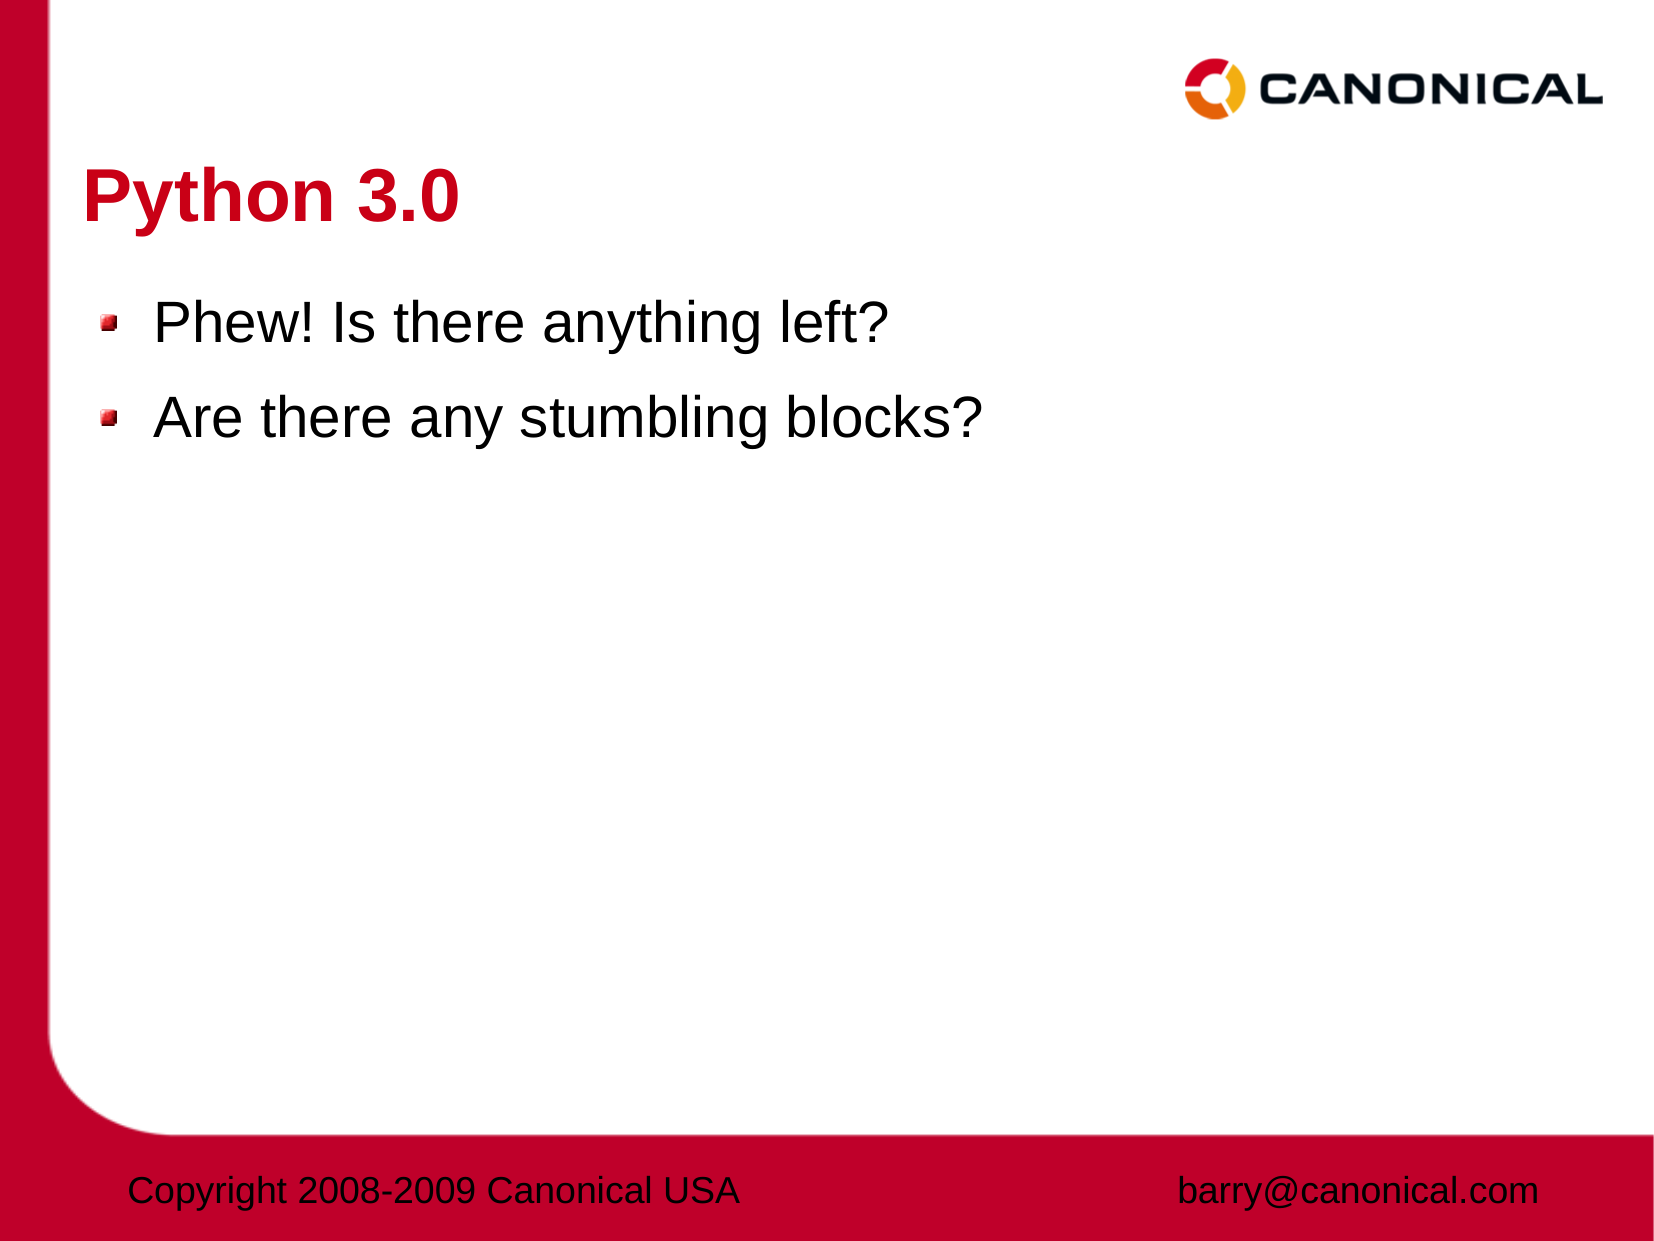

# Python 3.0
Phew! Is there anything left?
Are there any stumbling blocks?